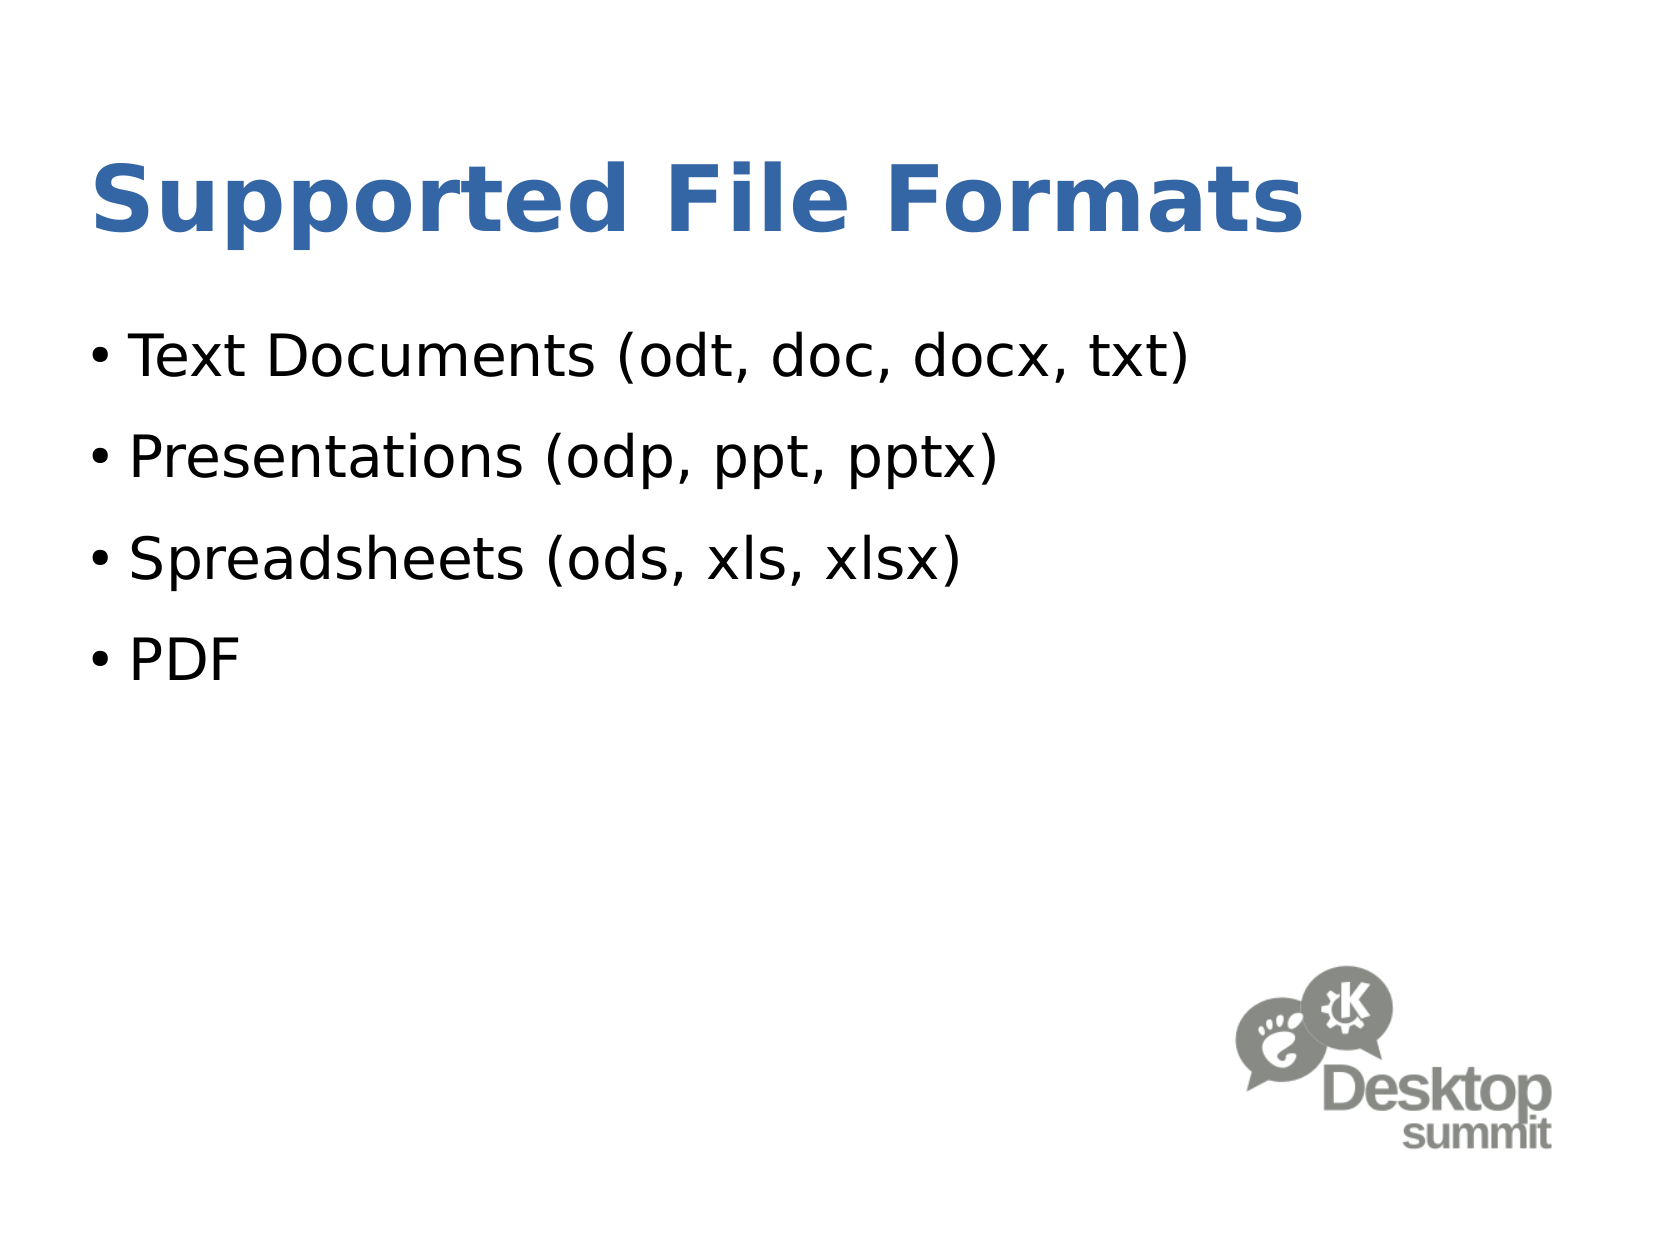

Supported File Formats
 Text Documents (odt, doc, docx, txt)
 Presentations (odp, ppt, pptx)
 Spreadsheets (ods, xls, xlsx)
 PDF